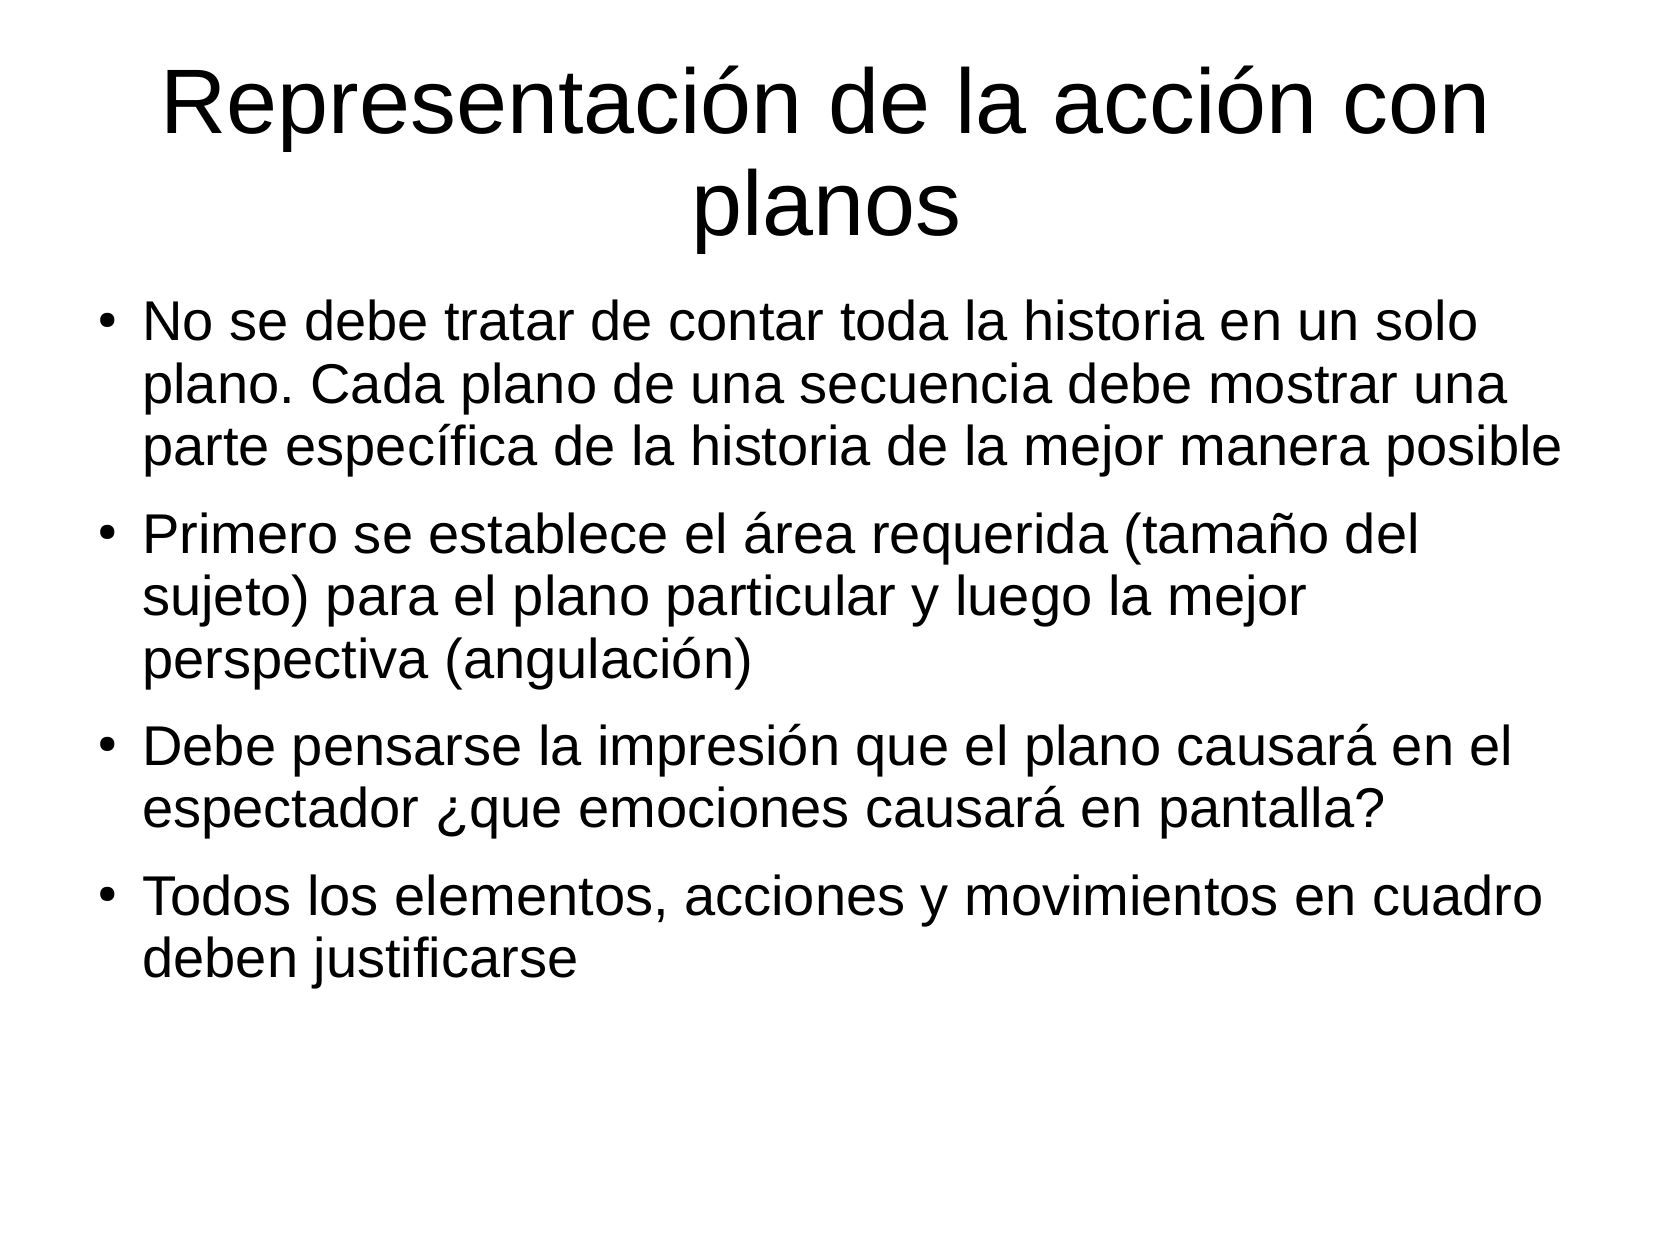

# Representación de la acción con planos
No se debe tratar de contar toda la historia en un solo plano. Cada plano de una secuencia debe mostrar una parte específica de la historia de la mejor manera posible
Primero se establece el área requerida (tamaño del sujeto) para el plano particular y luego la mejor perspectiva (angulación)
Debe pensarse la impresión que el plano causará en el espectador ¿que emociones causará en pantalla?
Todos los elementos, acciones y movimientos en cuadro deben justificarse